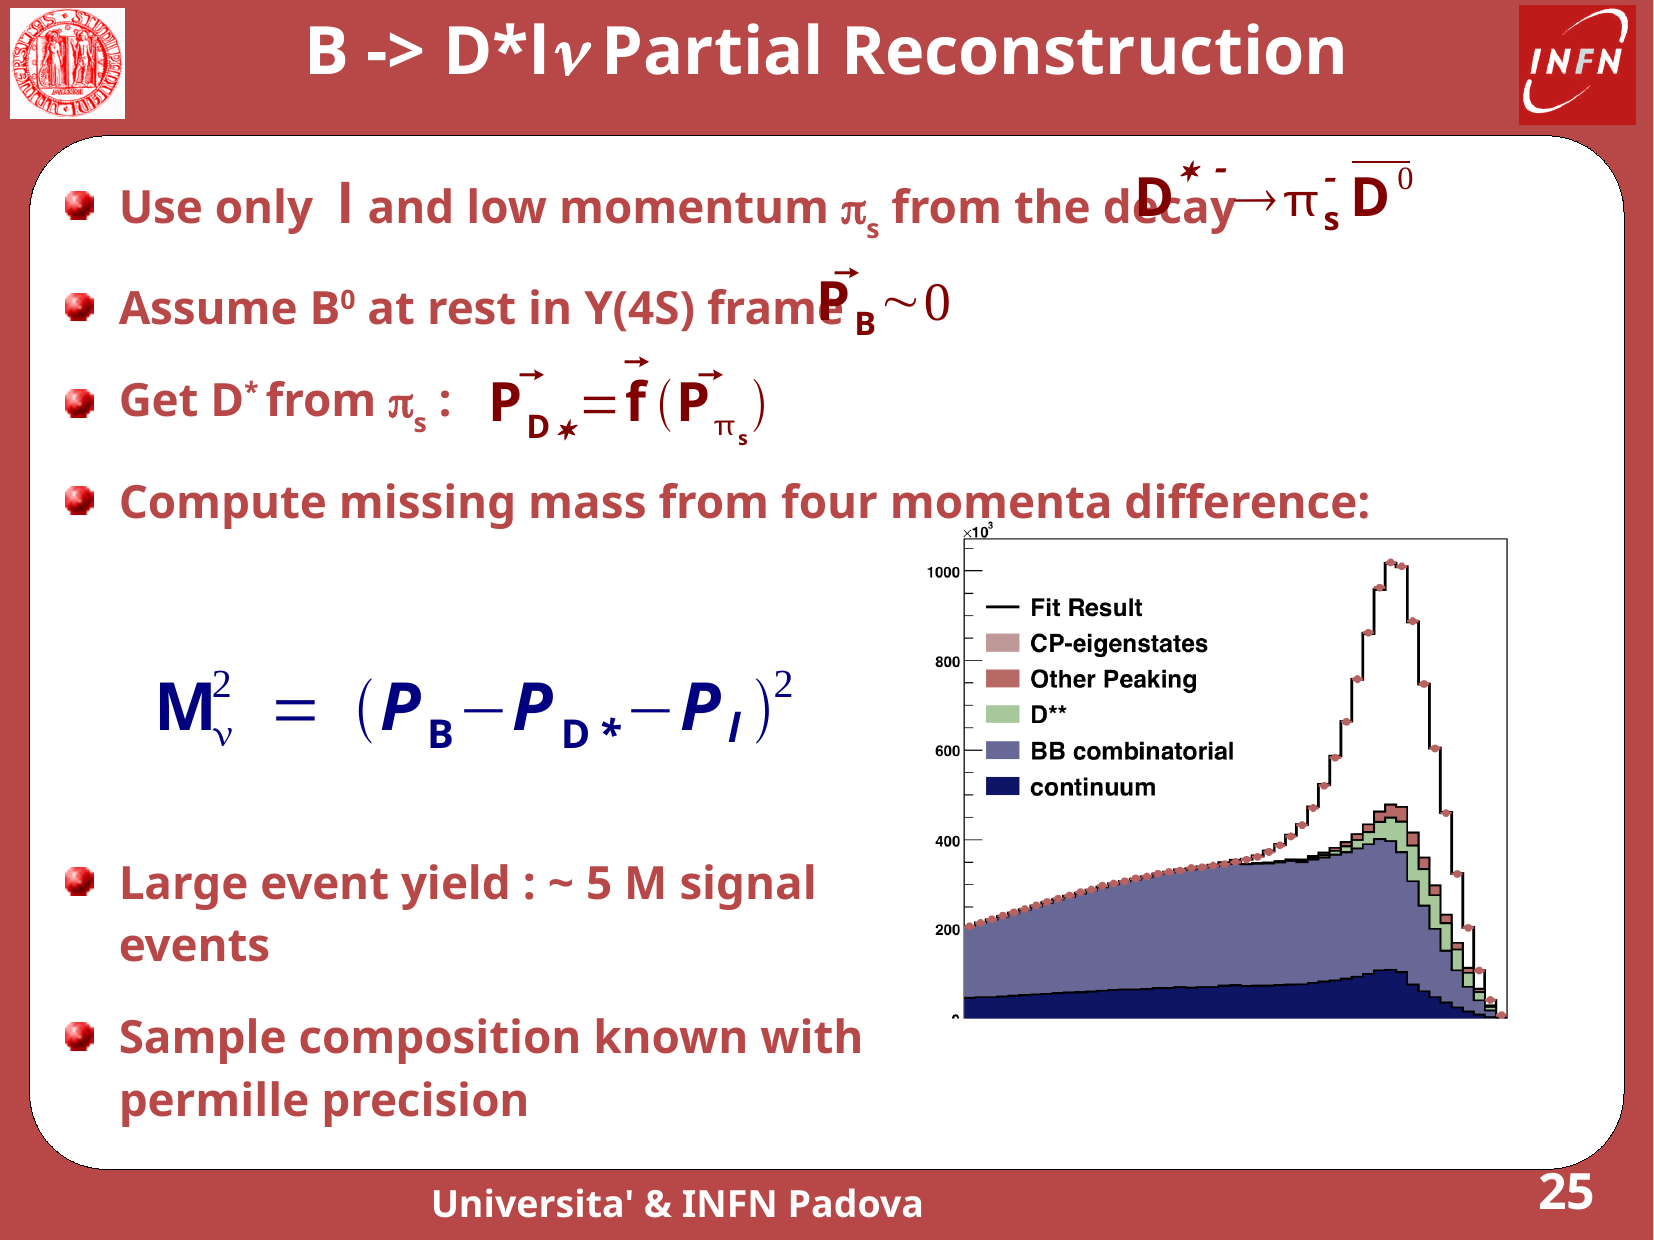

# B -> D*ln Partial Reconstruction
Use only l and low momentum ps from the decay
Assume B0 at rest in Y(4S) frame
Get D* from ps :
Compute missing mass from four momenta difference:
Large event yield : ~ 5 M signal events
Sample composition known with permille precision